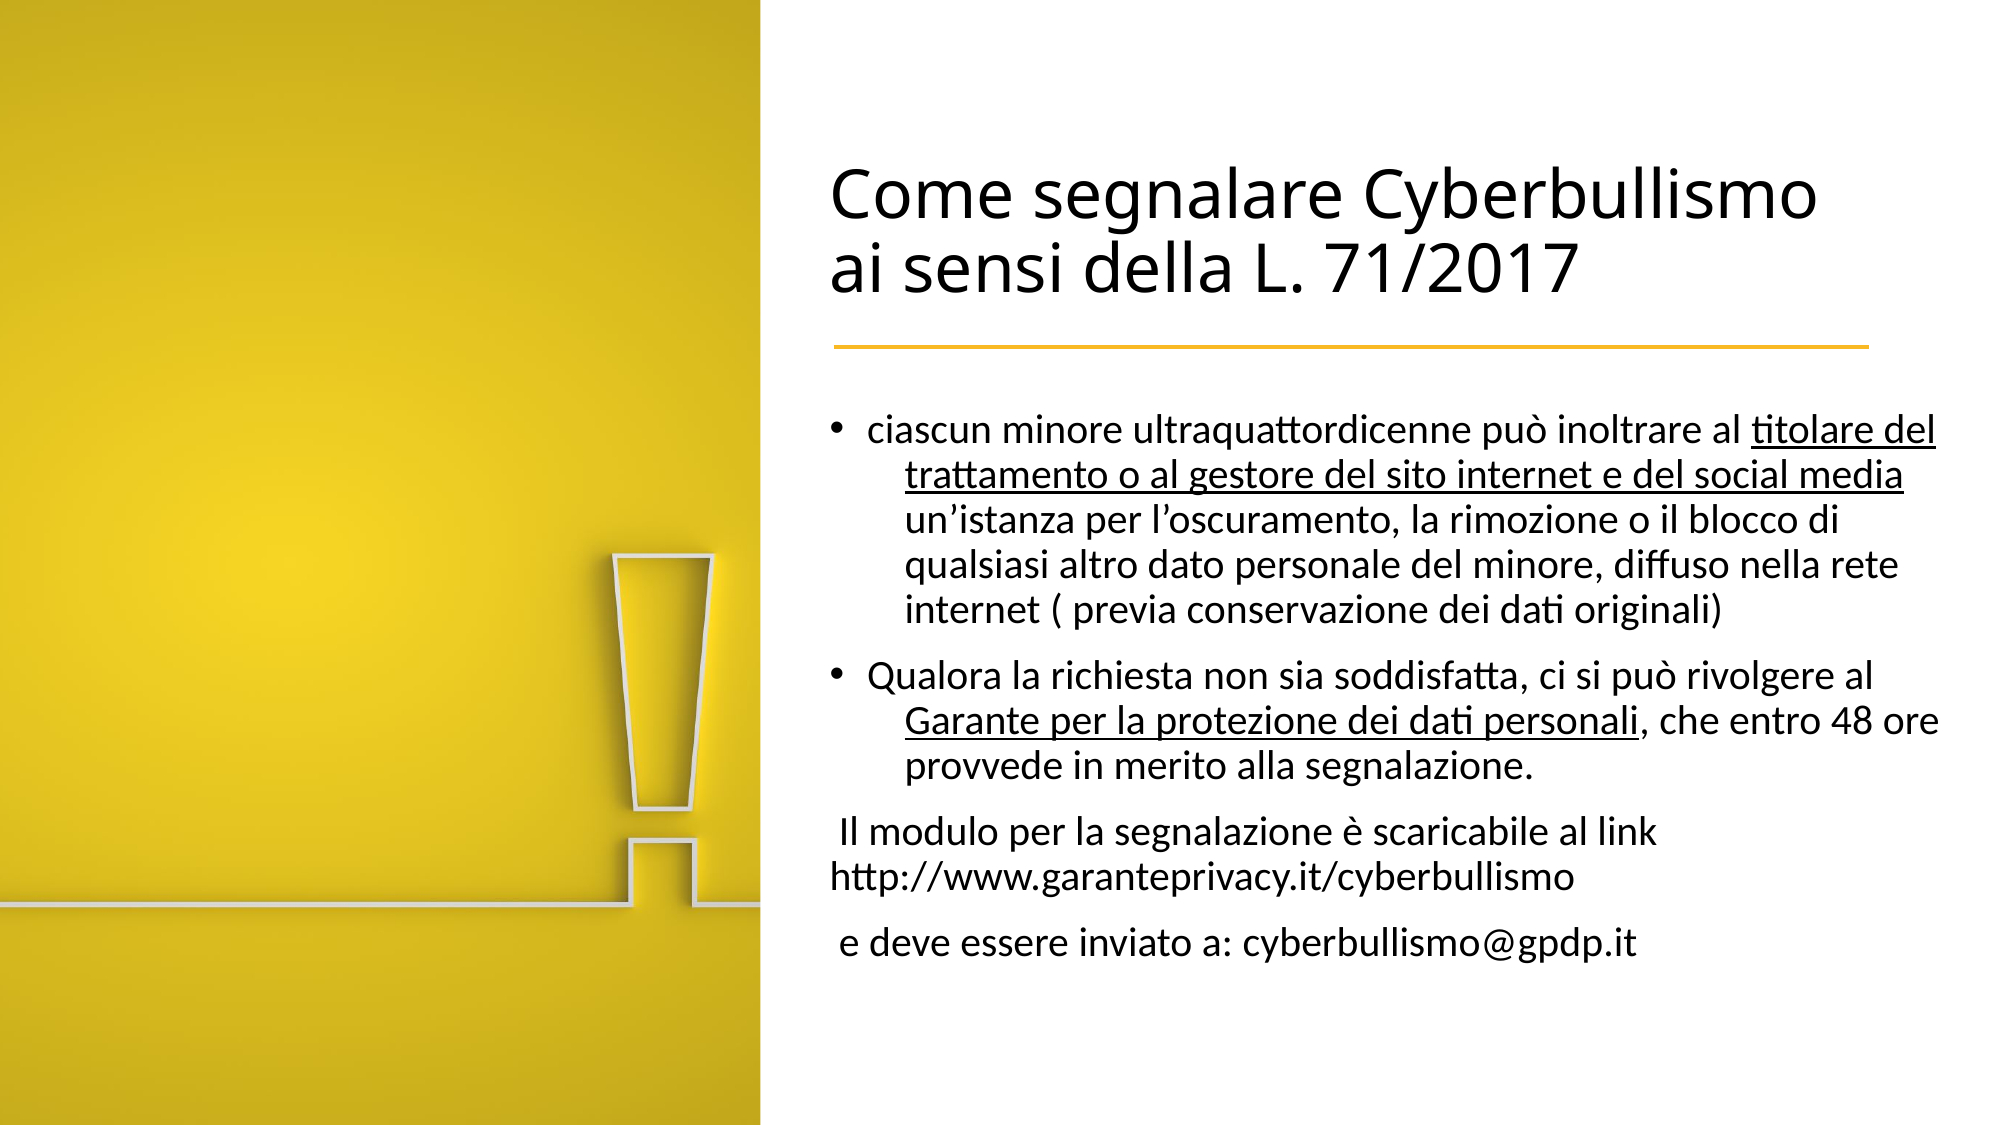

# Come segnalare Cyberbullismo ai sensi della L. 71/2017
ciascun minore ultraquattordicenne può inoltrare al titolare del trattamento o al gestore del sito internet e del social media un’istanza per l’oscuramento, la rimozione o il blocco di qualsiasi altro dato personale del minore, diffuso nella rete internet ( previa conservazione dei dati originali)
Qualora la richiesta non sia soddisfatta, ci si può rivolgere al Garante per la protezione dei dati personali, che entro 48 ore provvede in merito alla segnalazione.
 Il modulo per la segnalazione è scaricabile al link http://www.garanteprivacy.it/cyberbullismo
 e deve essere inviato a: cyberbullismo@gpdp.it